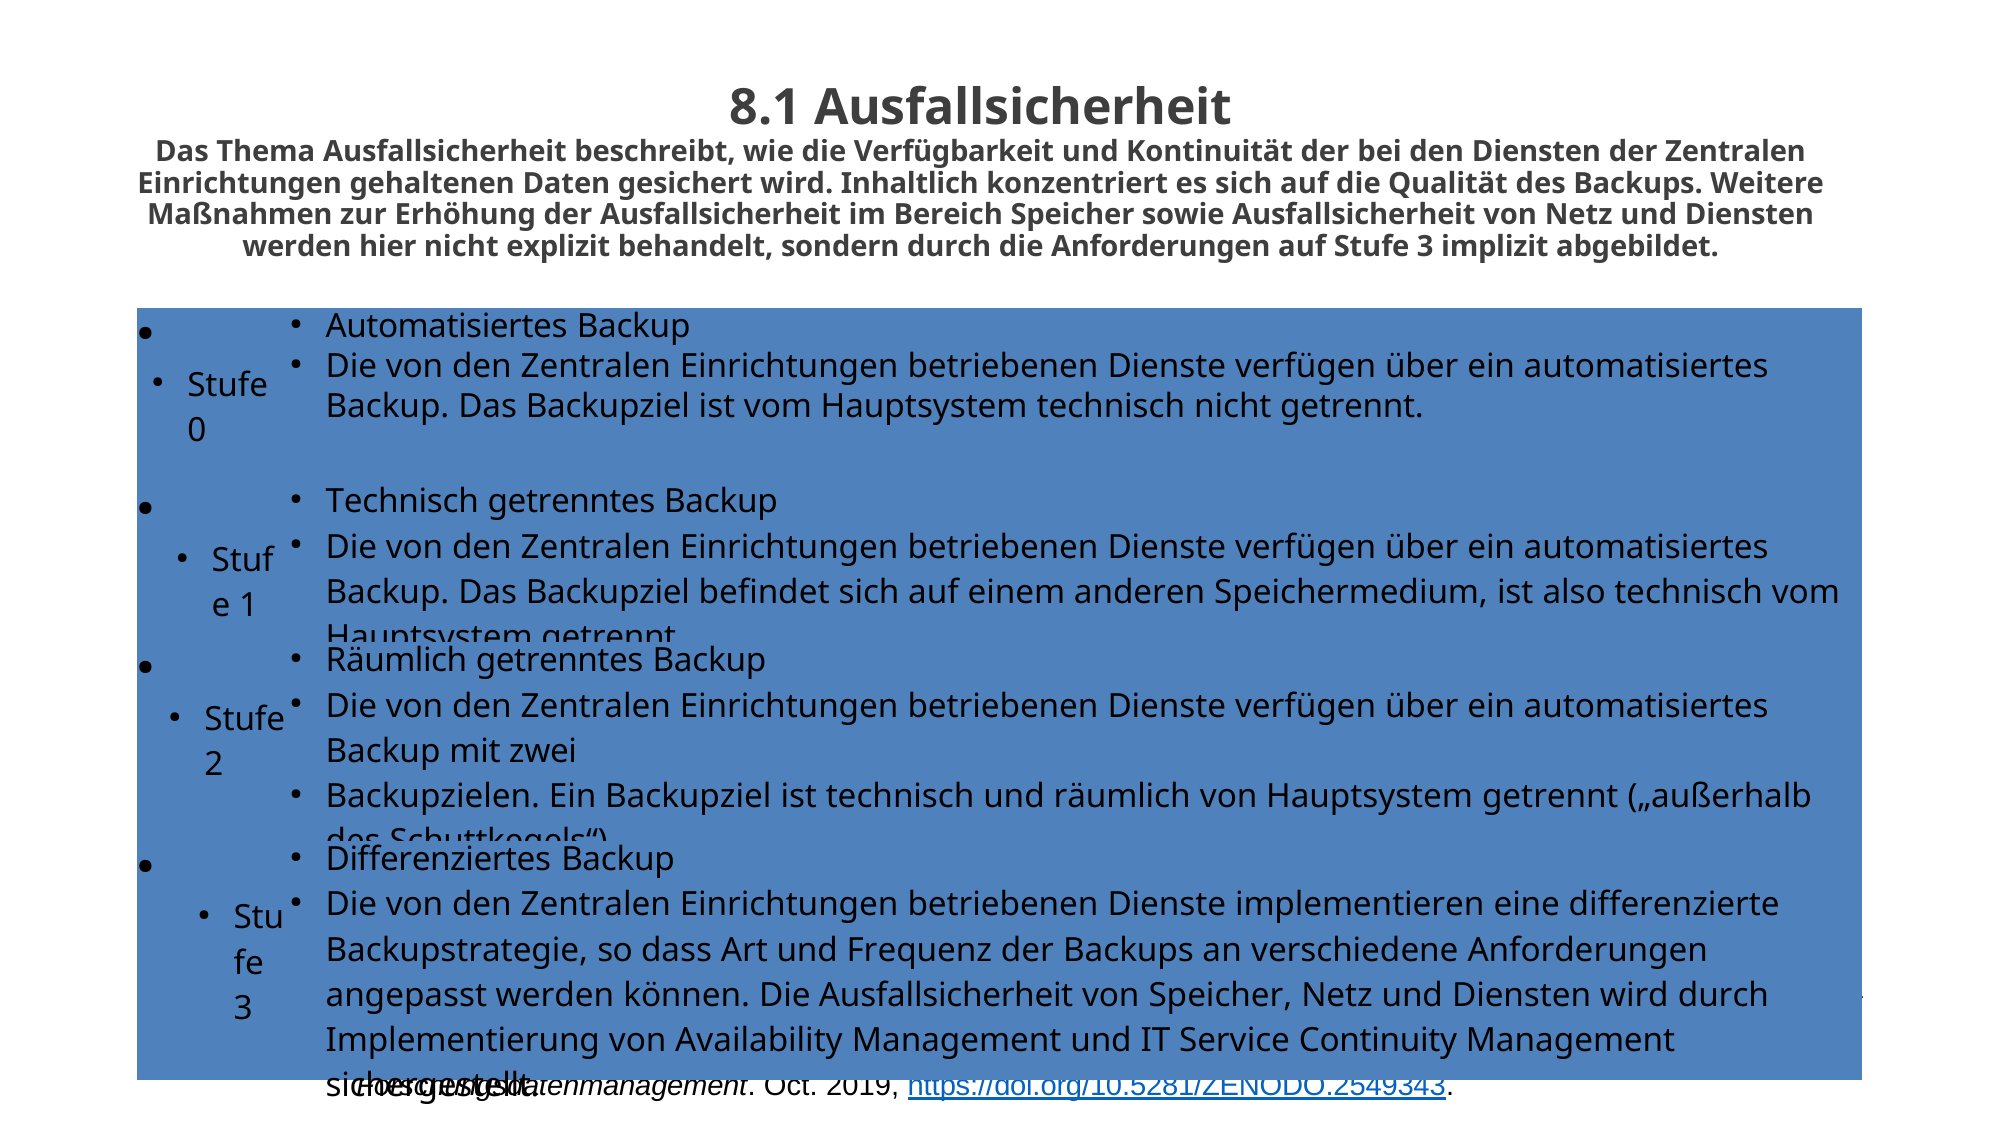

# 8.1 Ausfallsicherheit
Das Thema Ausfallsicherheit beschreibt, wie die Verfügbarkeit und Kontinuität der bei den Diensten der Zentralen Einrichtungen gehaltenen Daten gesichert wird. Inhaltlich konzentriert es sich auf die Qualität des Backups. Weitere Maßnahmen zur Erhöhung der Ausfallsicherheit im Bereich Speicher sowie Ausfallsicherheit von Netz und Diensten werden hier nicht explizit behandelt, sondern durch die Anforderungen auf Stufe 3 implizit abgebildet.
| Stufe 0 | Automatisiertes Backup |
| --- | --- |
| | Die von den Zentralen Einrichtungen betriebenen Dienste verfügen über ein automatisiertes Backup. Das Backupziel ist vom Hauptsystem technisch nicht getrennt. |
| Stufe 1 | Technisch getrenntes Backup |
| | Die von den Zentralen Einrichtungen betriebenen Dienste verfügen über ein automatisiertes Backup. Das Backupziel befindet sich auf einem anderen Speichermedium, ist also technisch vom Hauptsystem getrennt. |
| Stufe 2 | Räumlich getrenntes Backup |
| | Die von den Zentralen Einrichtungen betriebenen Dienste verfügen über ein automatisiertes Backup mit zwei Backupzielen. Ein Backupziel ist technisch und räumlich von Hauptsystem getrennt („außerhalb des Schuttkegels“). |
| Stufe 3 | Differenziertes Backup |
| | Die von den Zentralen Einrichtungen betriebenen Dienste implementieren eine differenzierte Backupstrategie, so dass Art und Frequenz der Backups an verschiedene Anforderungen angepasst werden können. Die Ausfallsicherheit von Speicher, Netz und Diensten wird durch Implementierung von Availability Management und IT Service Continuity Management sichergestellt. |
Hartmann, Niklas K., et al. RISE-DE – Referenzmodell für Strategieprozesse im institutionellen Forschungsdatenmanagement. Oct. 2019, https://doi.org/10.5281/ZENODO.2549343.
51